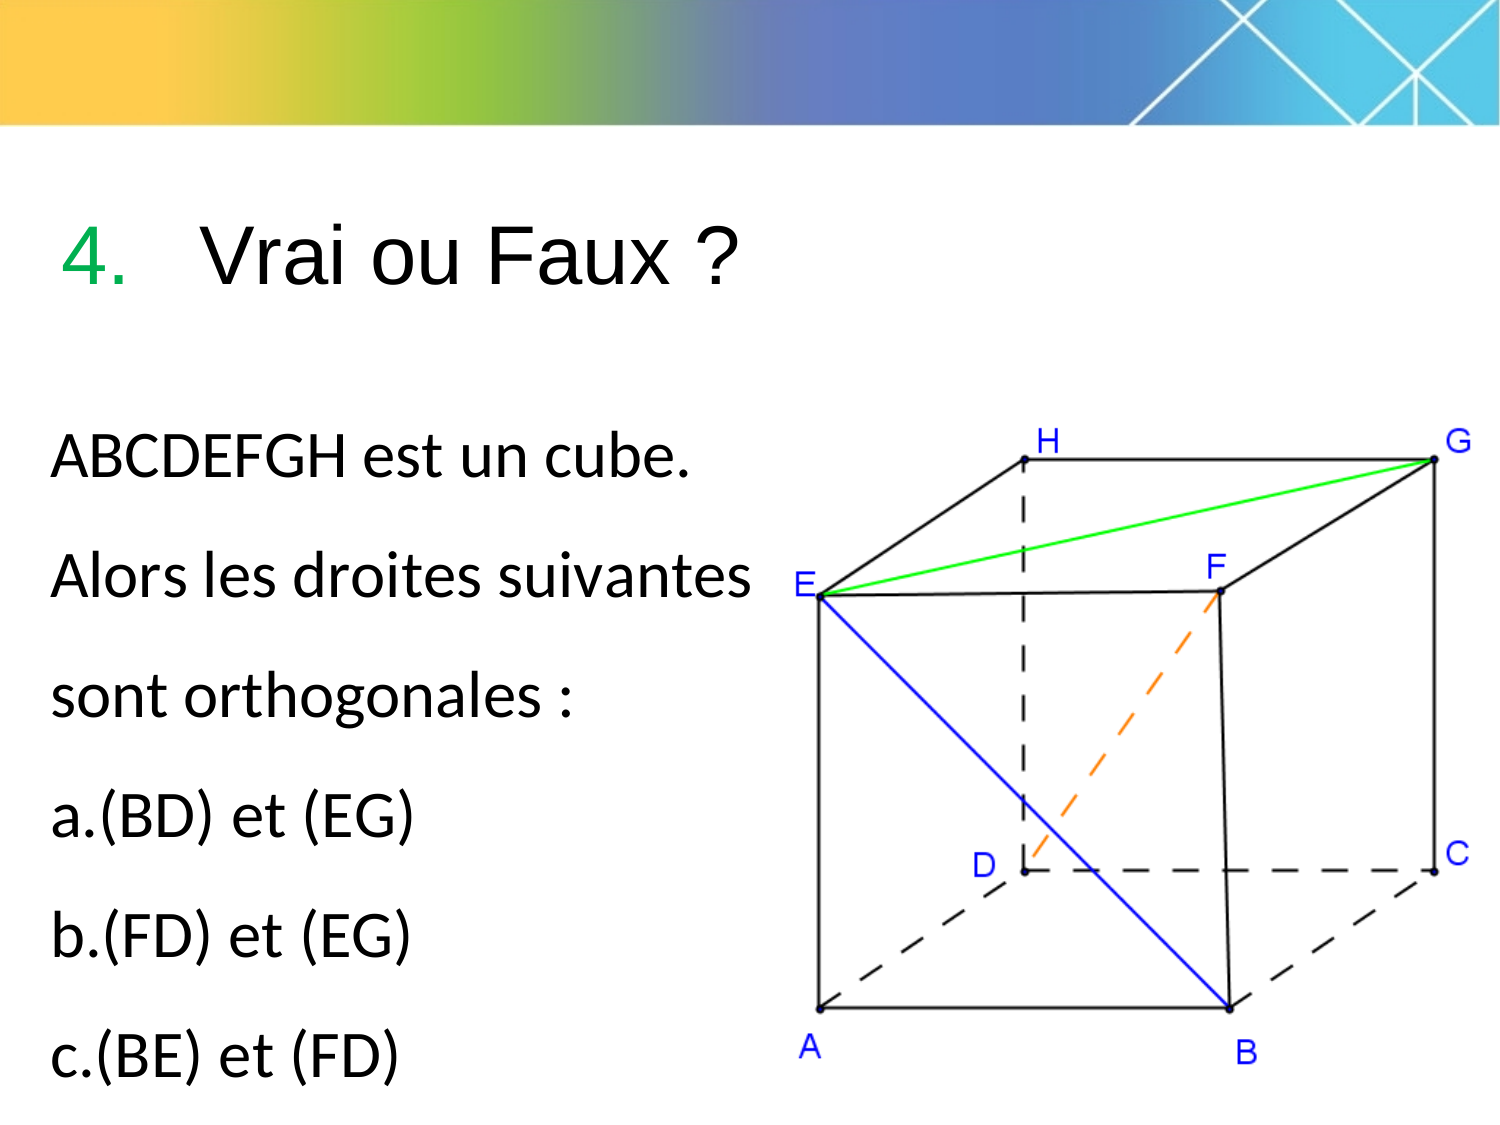

Vrai ou Faux ?
ABCDEFGH est un cube.
Alors les droites suivantes
sont orthogonales :
(BD) et (EG)
(FD) et (EG)
(BE) et (FD)